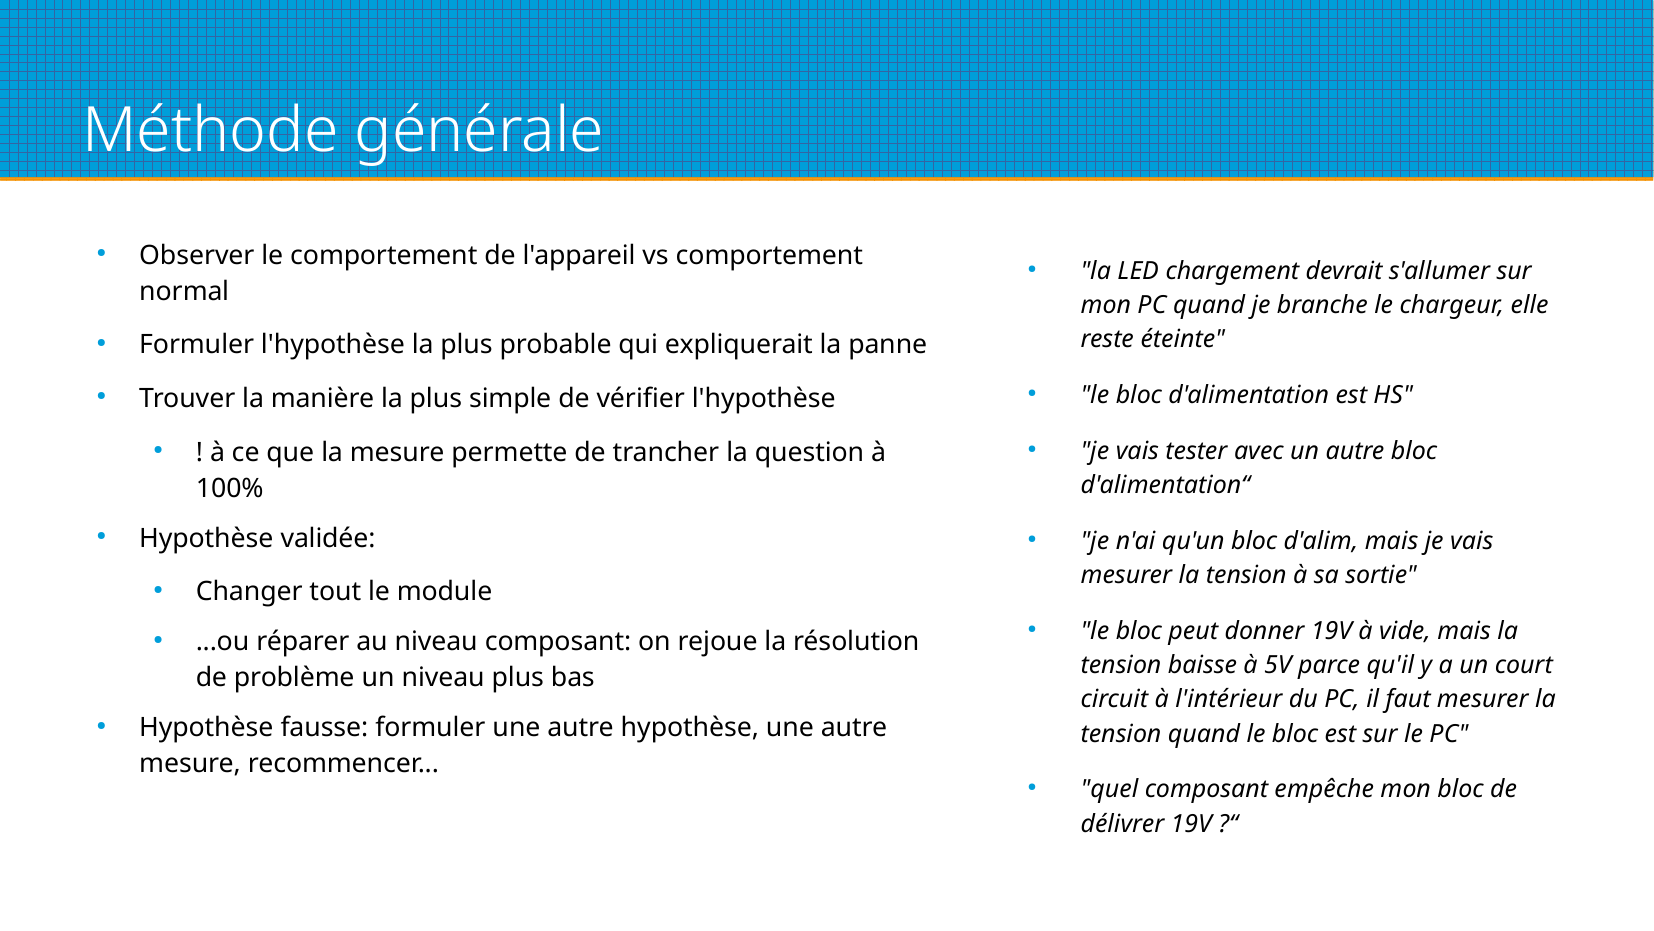

# Méthode générale
Observer le comportement de l'appareil vs comportement normal
Formuler l'hypothèse la plus probable qui expliquerait la panne
Trouver la manière la plus simple de vérifier l'hypothèse
! à ce que la mesure permette de trancher la question à 100%
Hypothèse validée:
Changer tout le module
...ou réparer au niveau composant: on rejoue la résolution de problème un niveau plus bas
Hypothèse fausse: formuler une autre hypothèse, une autre mesure, recommencer...
"la LED chargement devrait s'allumer sur mon PC quand je branche le chargeur, elle reste éteinte"
"le bloc d'alimentation est HS"
"je vais tester avec un autre bloc d'alimentation“
"je n'ai qu'un bloc d'alim, mais je vais mesurer la tension à sa sortie"
"le bloc peut donner 19V à vide, mais la tension baisse à 5V parce qu'il y a un court circuit à l'intérieur du PC, il faut mesurer la tension quand le bloc est sur le PC"
"quel composant empêche mon bloc de délivrer 19V ?“